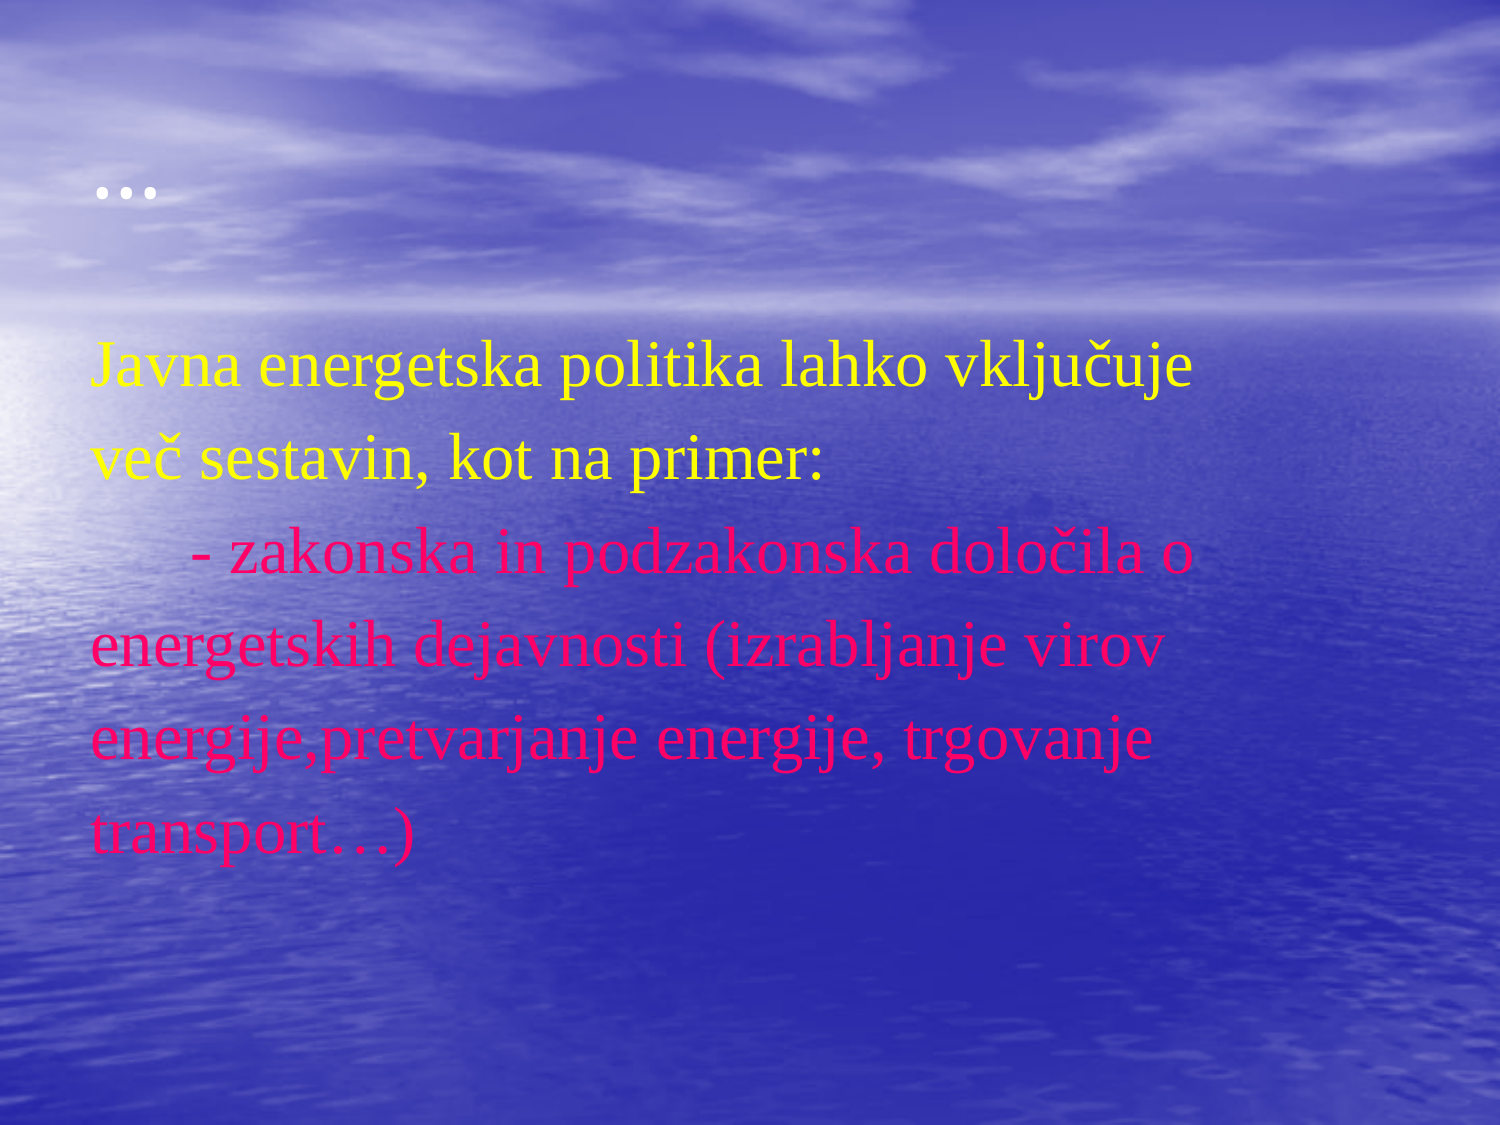

# …
Javna energetska politika lahko vključuje
več sestavin, kot na primer:
 - zakonska in podzakonska določila o
energetskih dejavnosti (izrabljanje virov
energije,pretvarjanje energije, trgovanje
transport…)